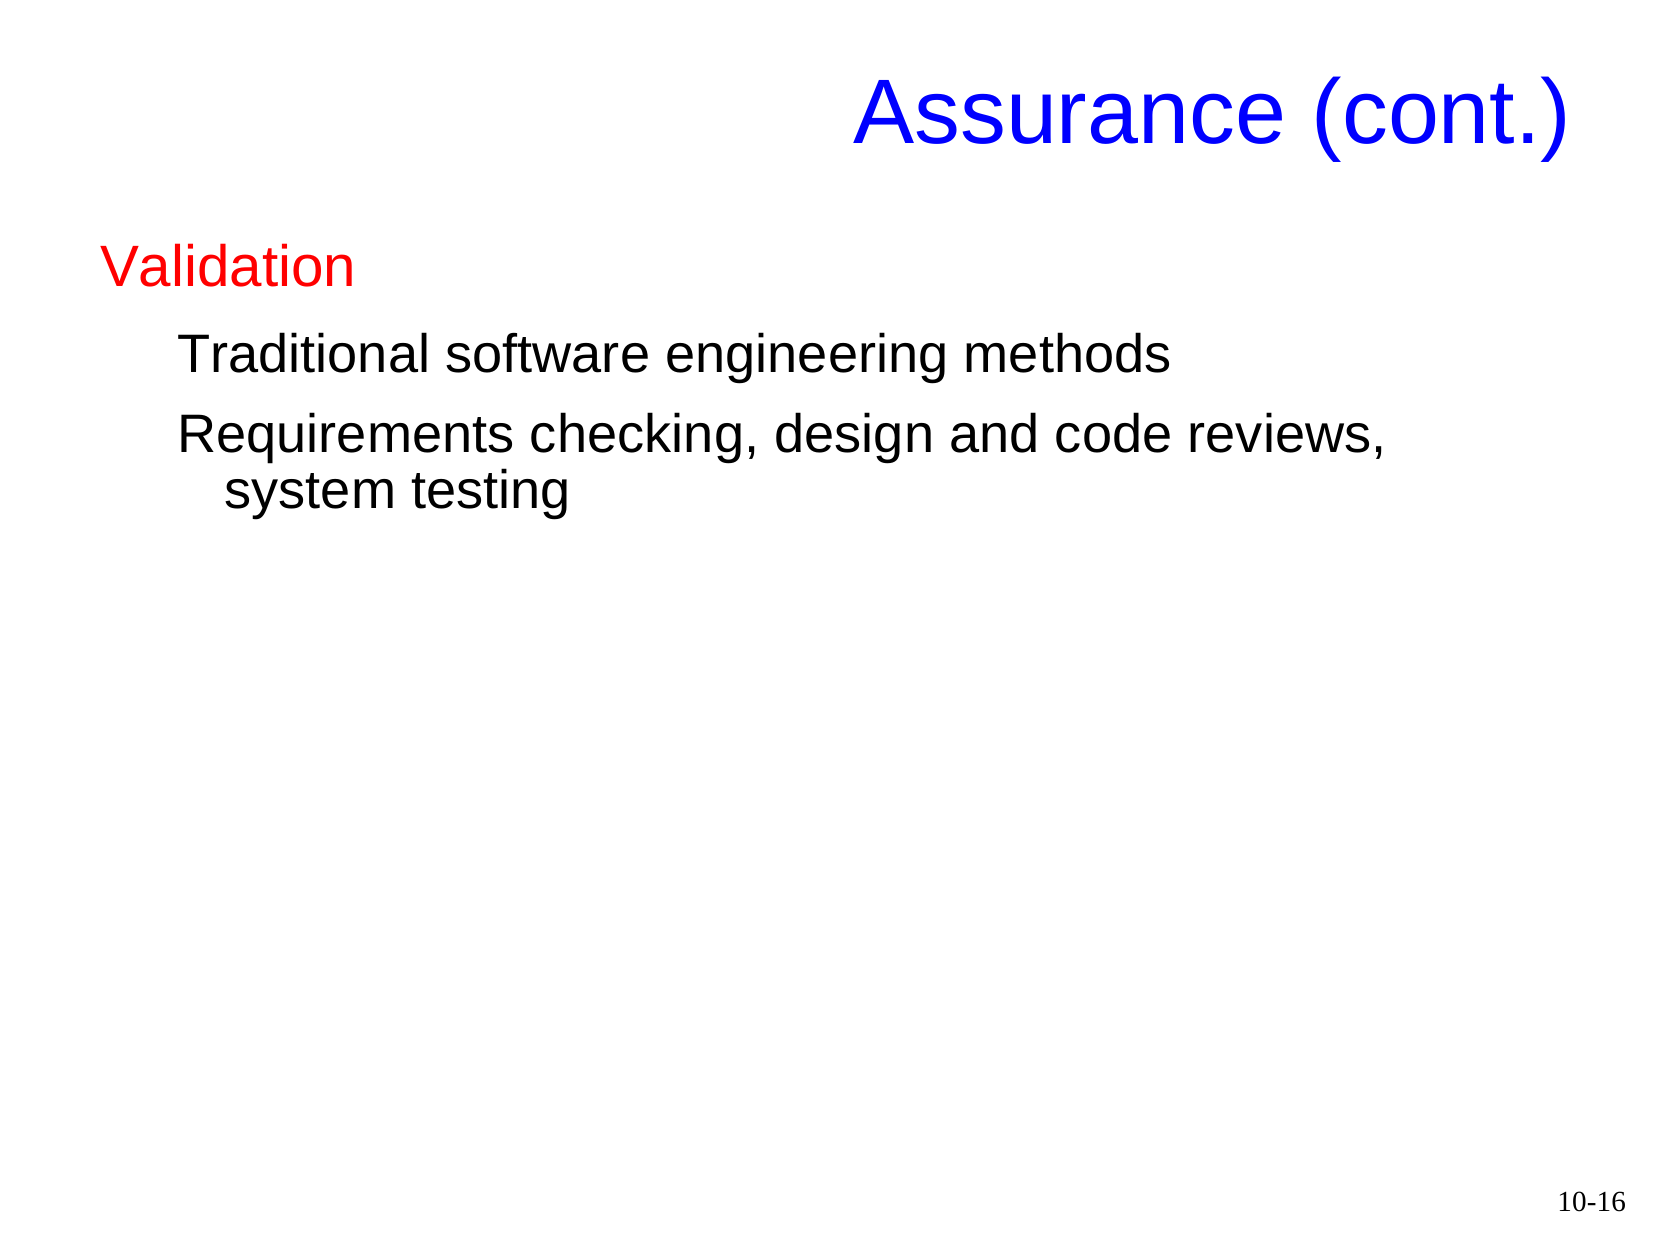

# Assurance (cont.)
Validation
Traditional software engineering methods
Requirements checking, design and code reviews, system testing